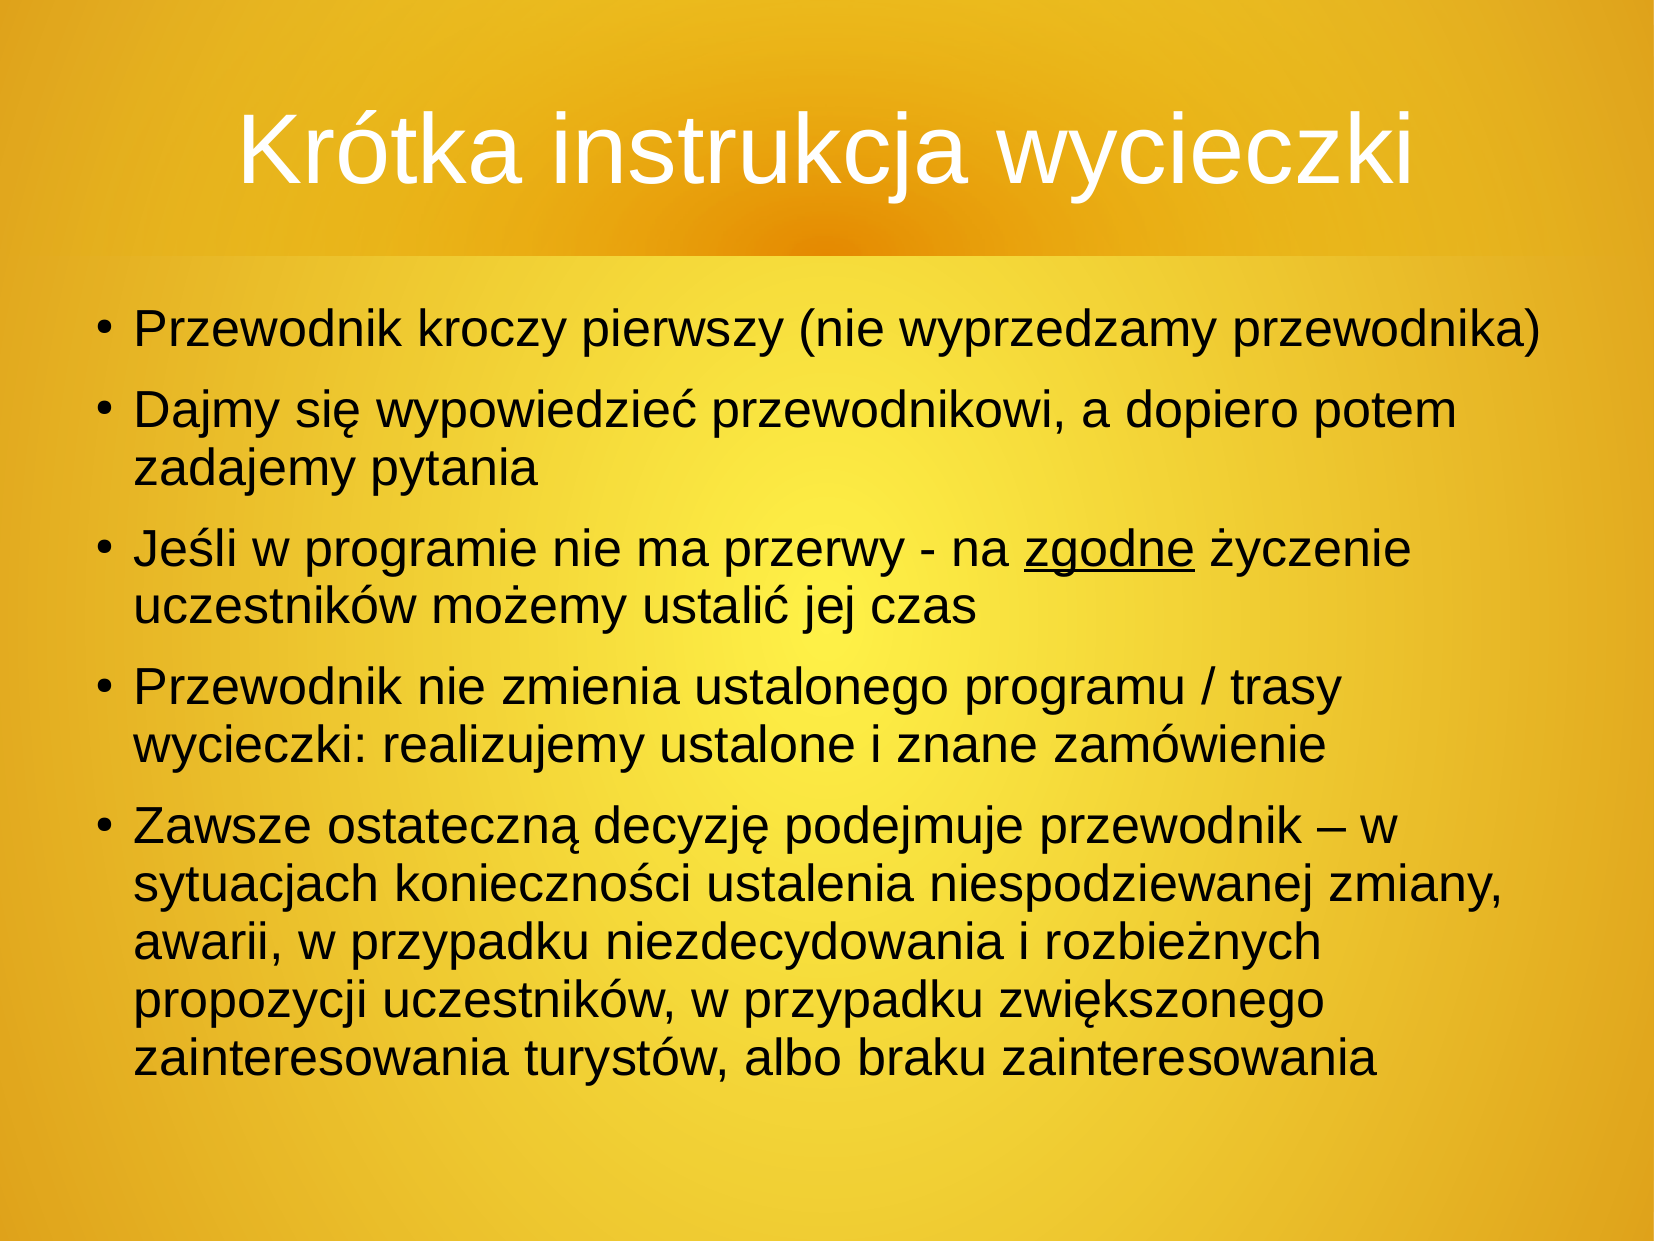

# Krótka instrukcja wycieczki
Przewodnik kroczy pierwszy (nie wyprzedzamy przewodnika)
Dajmy się wypowiedzieć przewodnikowi, a dopiero potem zadajemy pytania
Jeśli w programie nie ma przerwy - na zgodne życzenie uczestników możemy ustalić jej czas
Przewodnik nie zmienia ustalonego programu / trasy wycieczki: realizujemy ustalone i znane zamówienie
Zawsze ostateczną decyzję podejmuje przewodnik – w sytuacjach konieczności ustalenia niespodziewanej zmiany, awarii, w przypadku niezdecydowania i rozbieżnych propozycji uczestników, w przypadku zwiększonego zainteresowania turystów, albo braku zainteresowania